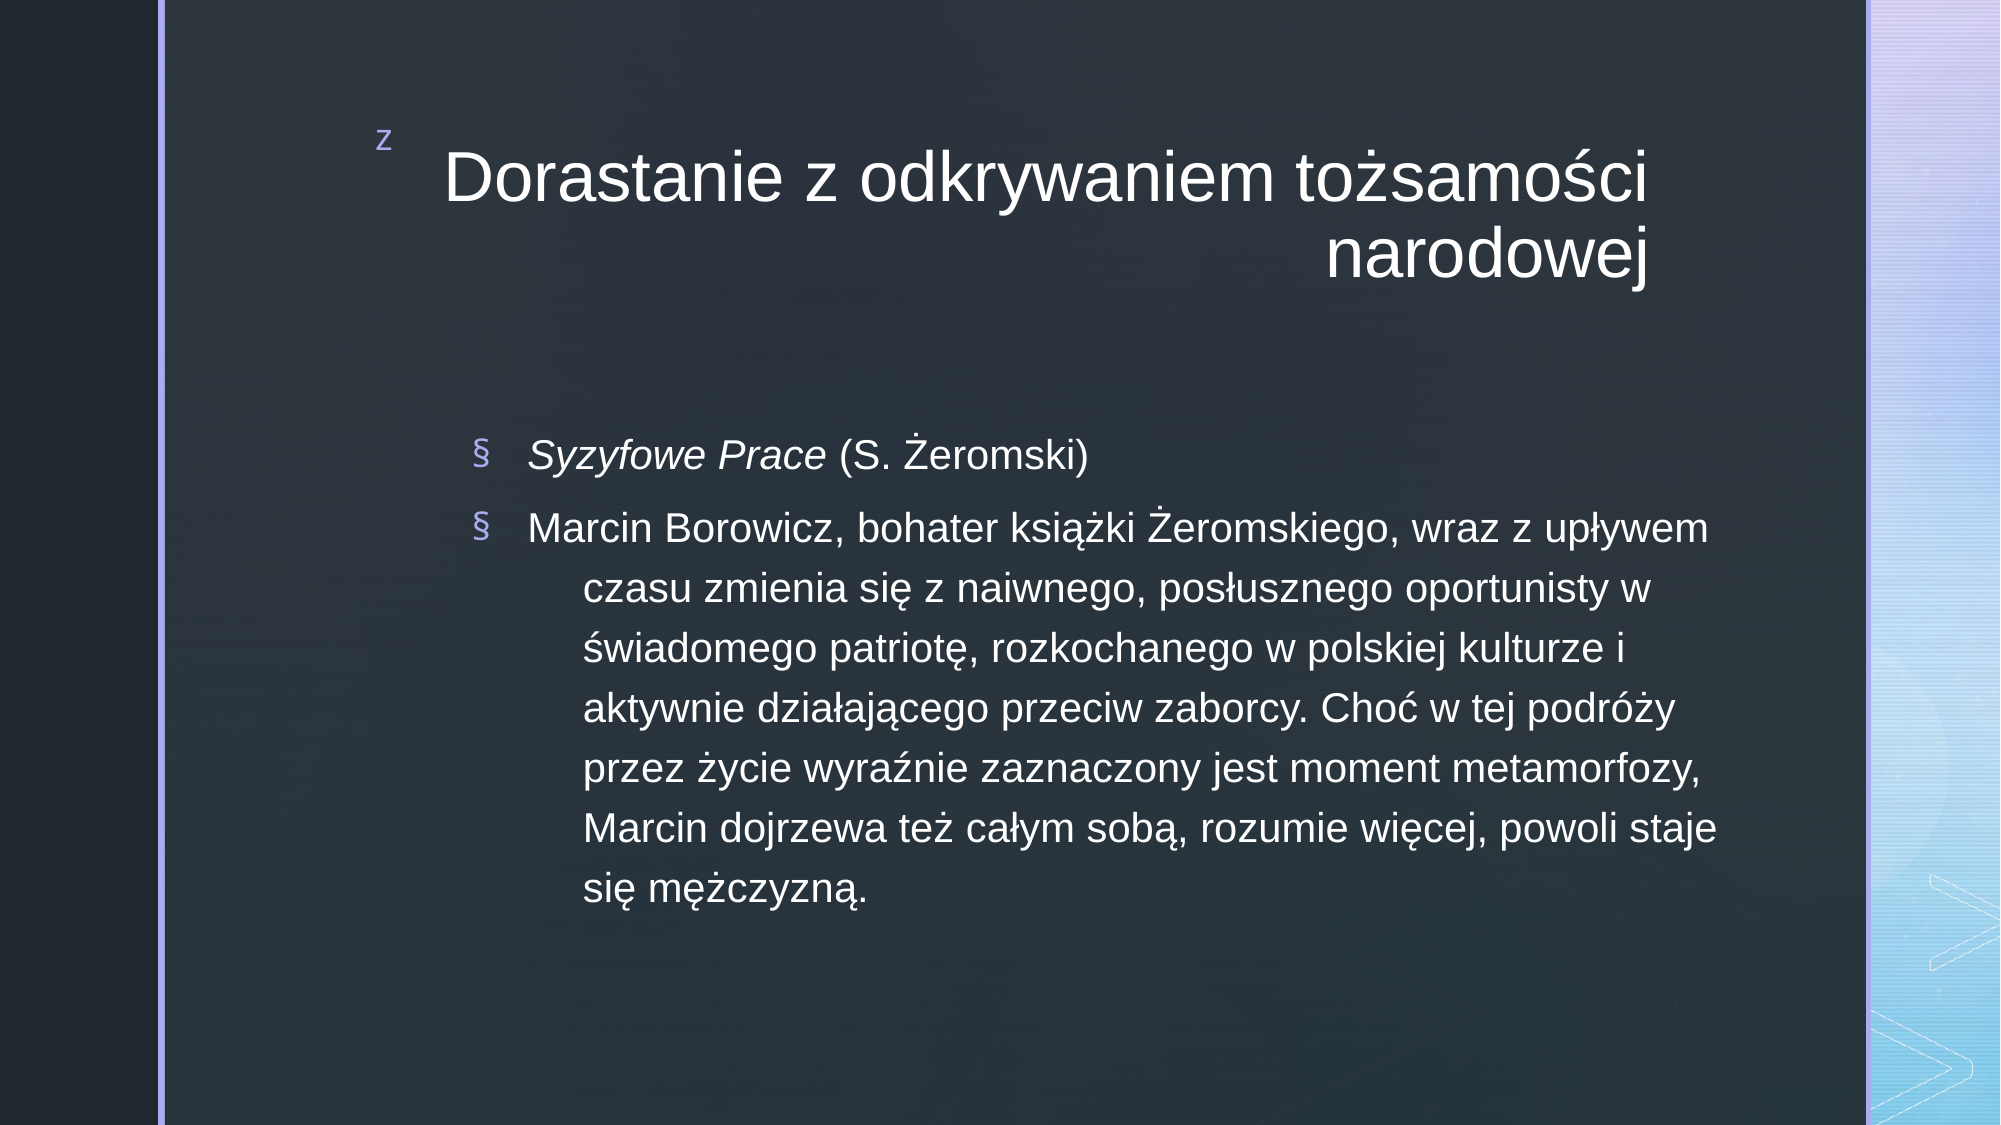

# Dorastanie z odkrywaniem tożsamości narodowej
Syzyfowe Prace (S. Żeromski)
Marcin Borowicz, bohater książki Żeromskiego, wraz z upływem czasu zmienia się z naiwnego, posłusznego oportunisty w świadomego patriotę, rozkochanego w polskiej kulturze i aktywnie działającego przeciw zaborcy. Choć w tej podróży przez życie wyraźnie zaznaczony jest moment metamorfozy, Marcin dojrzewa też całym sobą, rozumie więcej, powoli staje się mężczyzną.